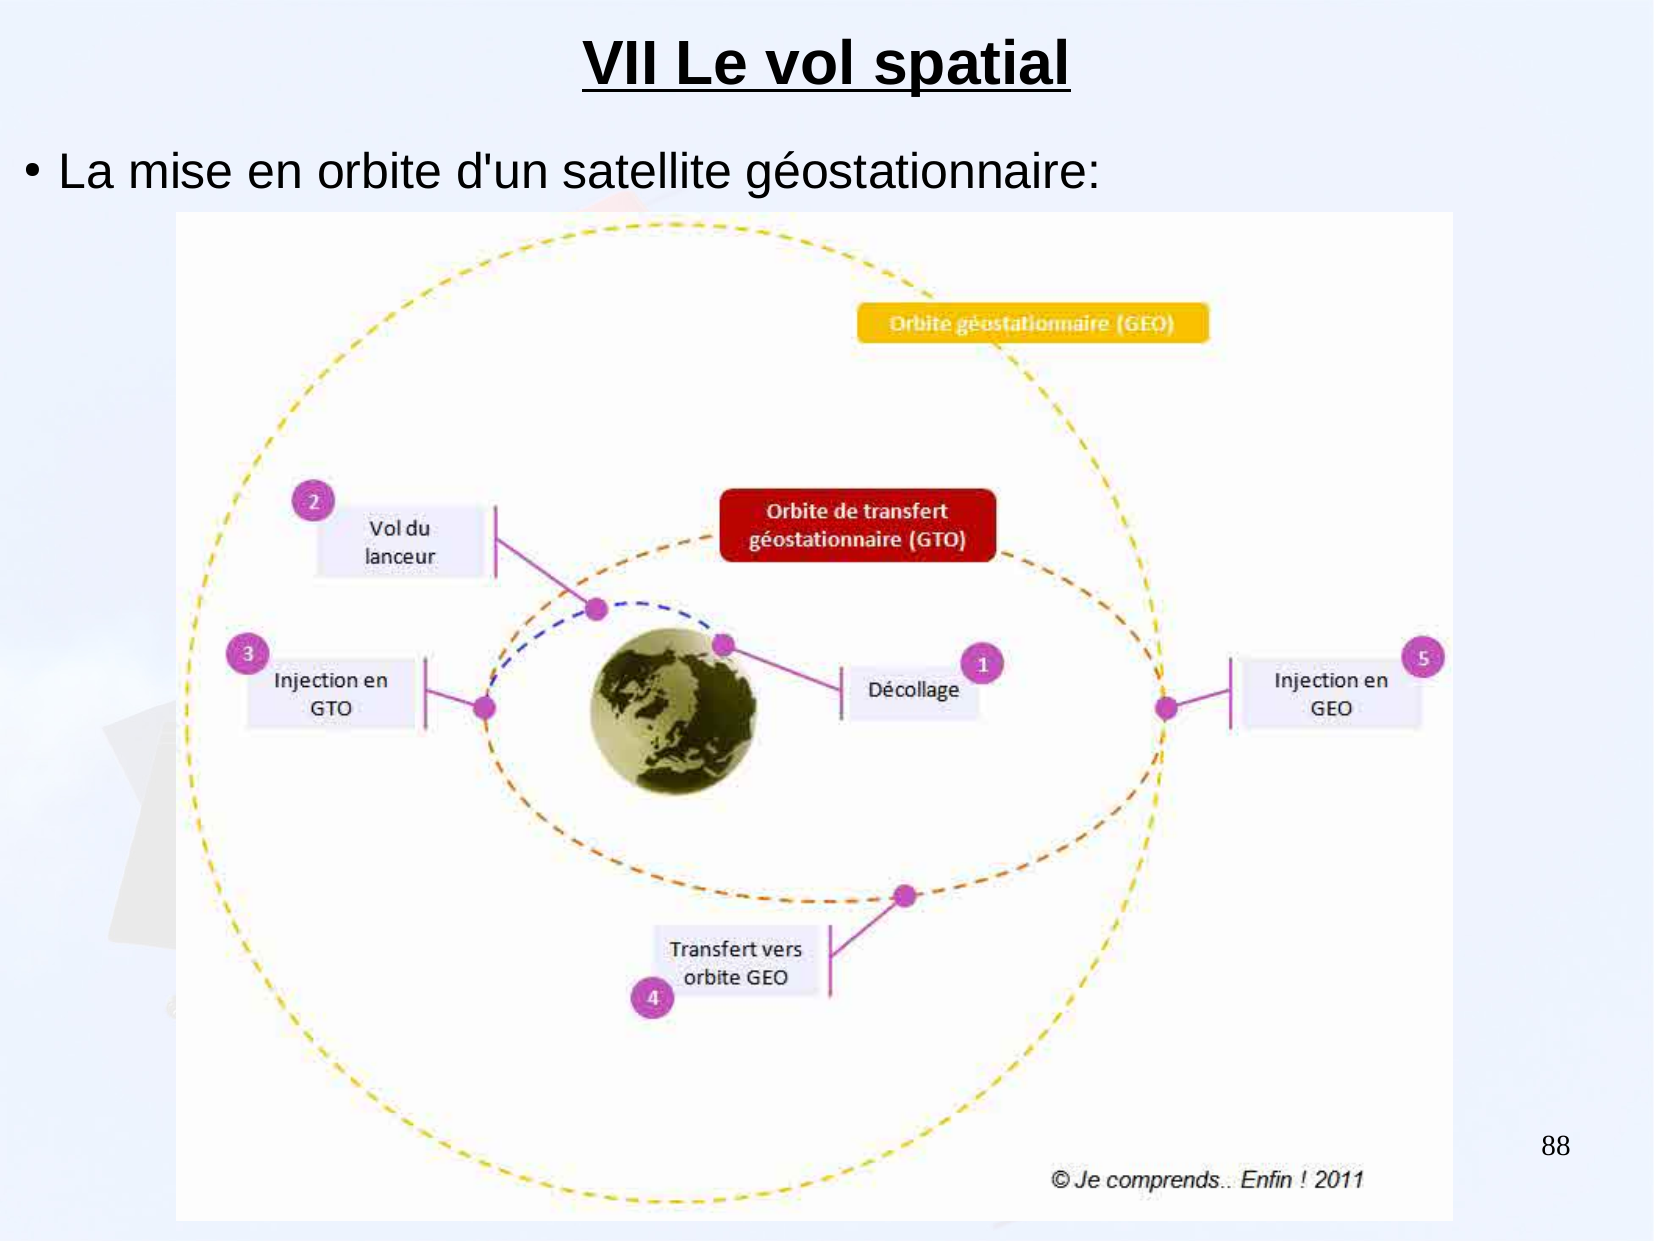

# VII Le vol spatial
La mise en orbite d'un satellite géostationnaire:
88